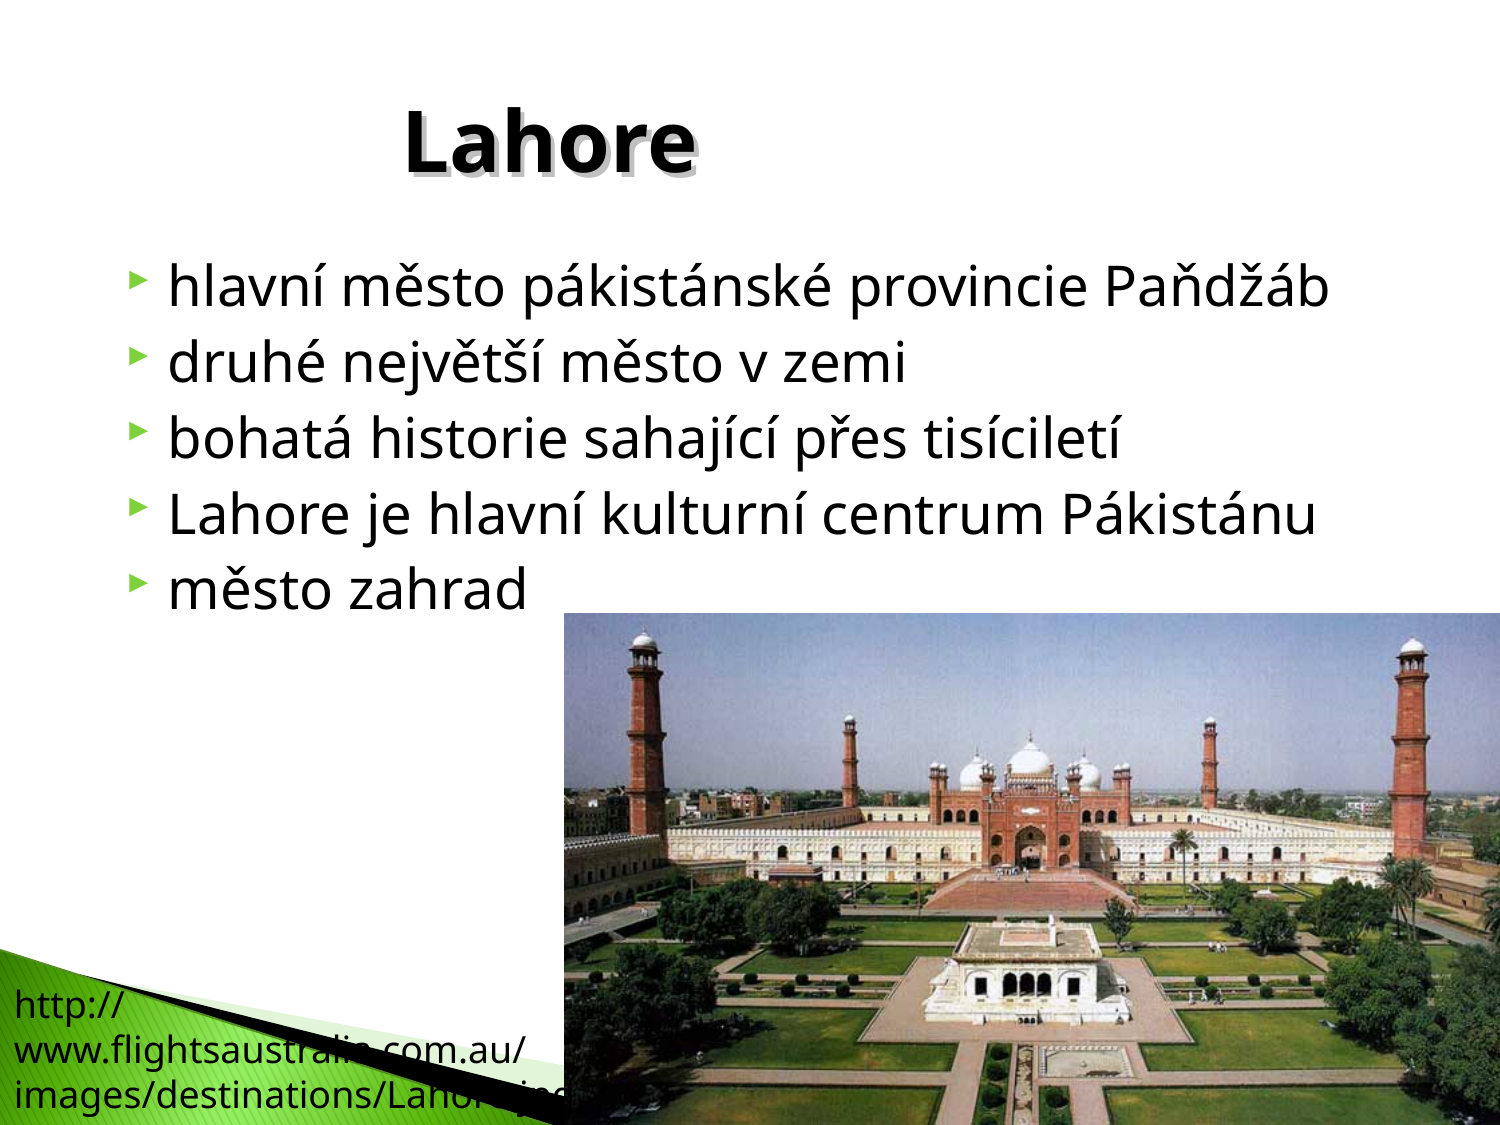

Lahore
# hlavní město pákistánské provincie Paňdžáb
druhé největší město v zemi
bohatá historie sahající přes tisíciletí
Lahore je hlavní kulturní centrum Pákistánu
město zahrad
http://www.flightsaustralia.com.au/images/destinations/Lahore.jpg